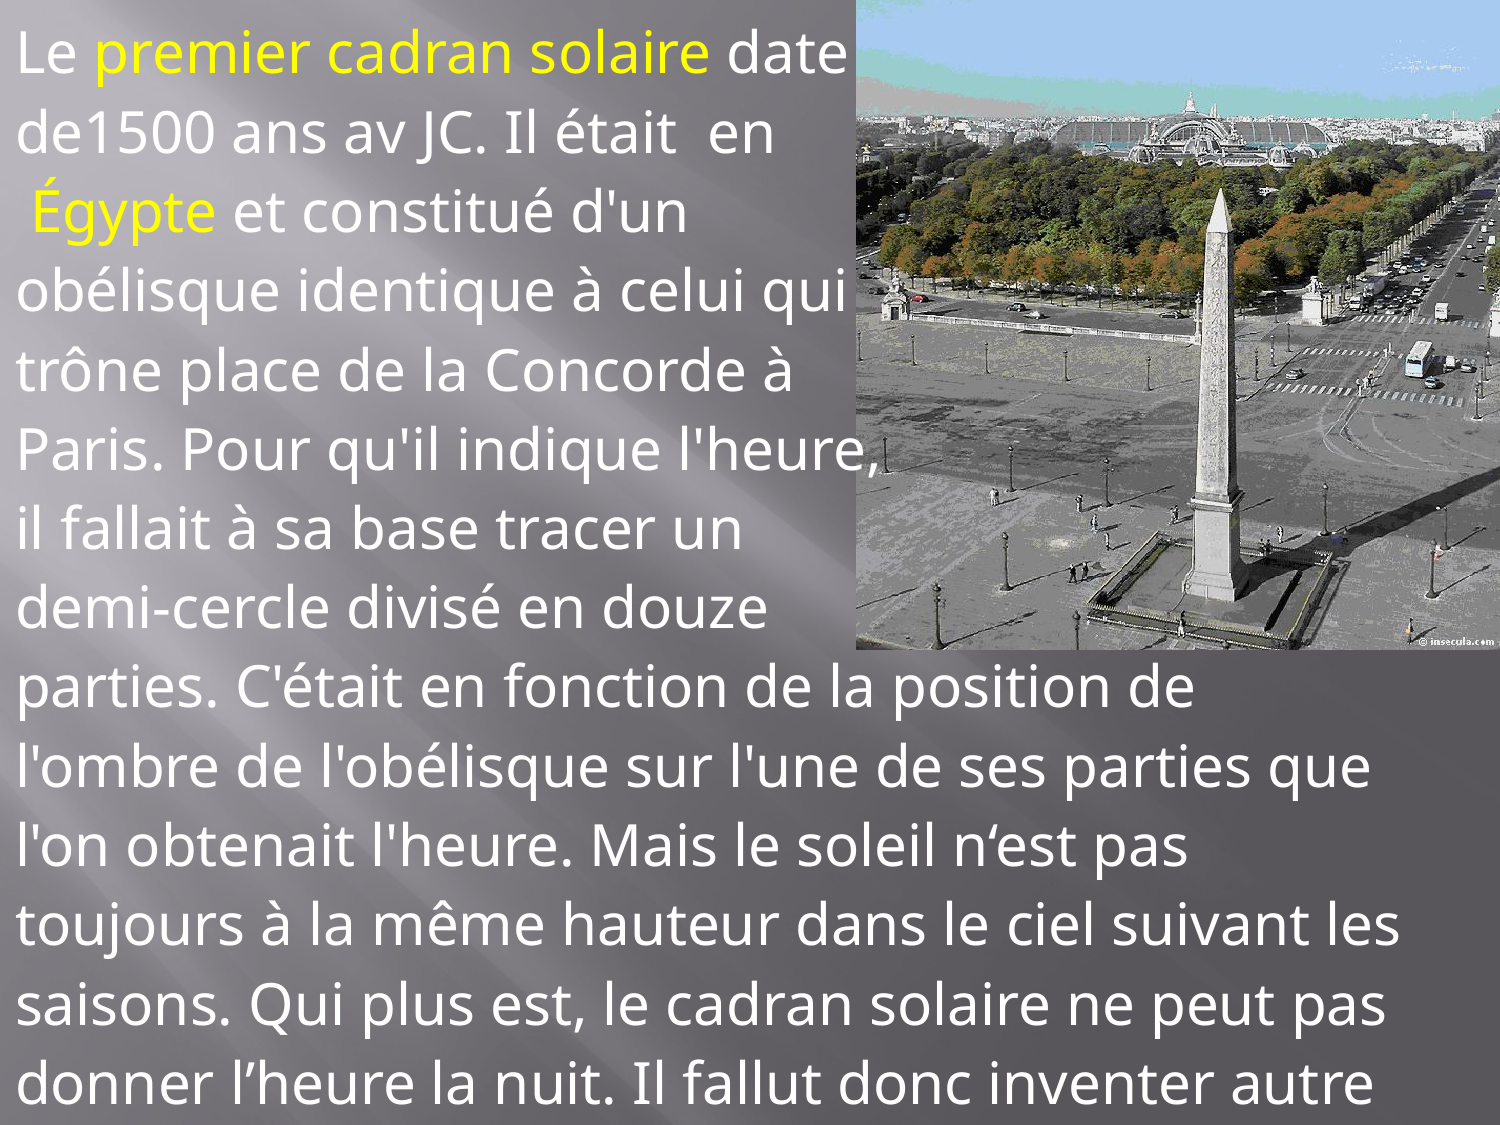

Le premier cadran solaire date
de1500 ans av JC. Il était en
 Égypte et constitué d'un
obélisque identique à celui qui
trône place de la Concorde à
Paris. Pour qu'il indique l'heure,
il fallait à sa base tracer un
demi-cercle divisé en douze
parties. C'était en fonction de la position de l'ombre de l'obélisque sur l'une de ses parties que l'on obtenait l'heure. Mais le soleil n‘est pas toujours à la même hauteur dans le ciel suivant les saisons. Qui plus est, le cadran solaire ne peut pas donner l’heure la nuit. Il fallut donc inventer autre chose.